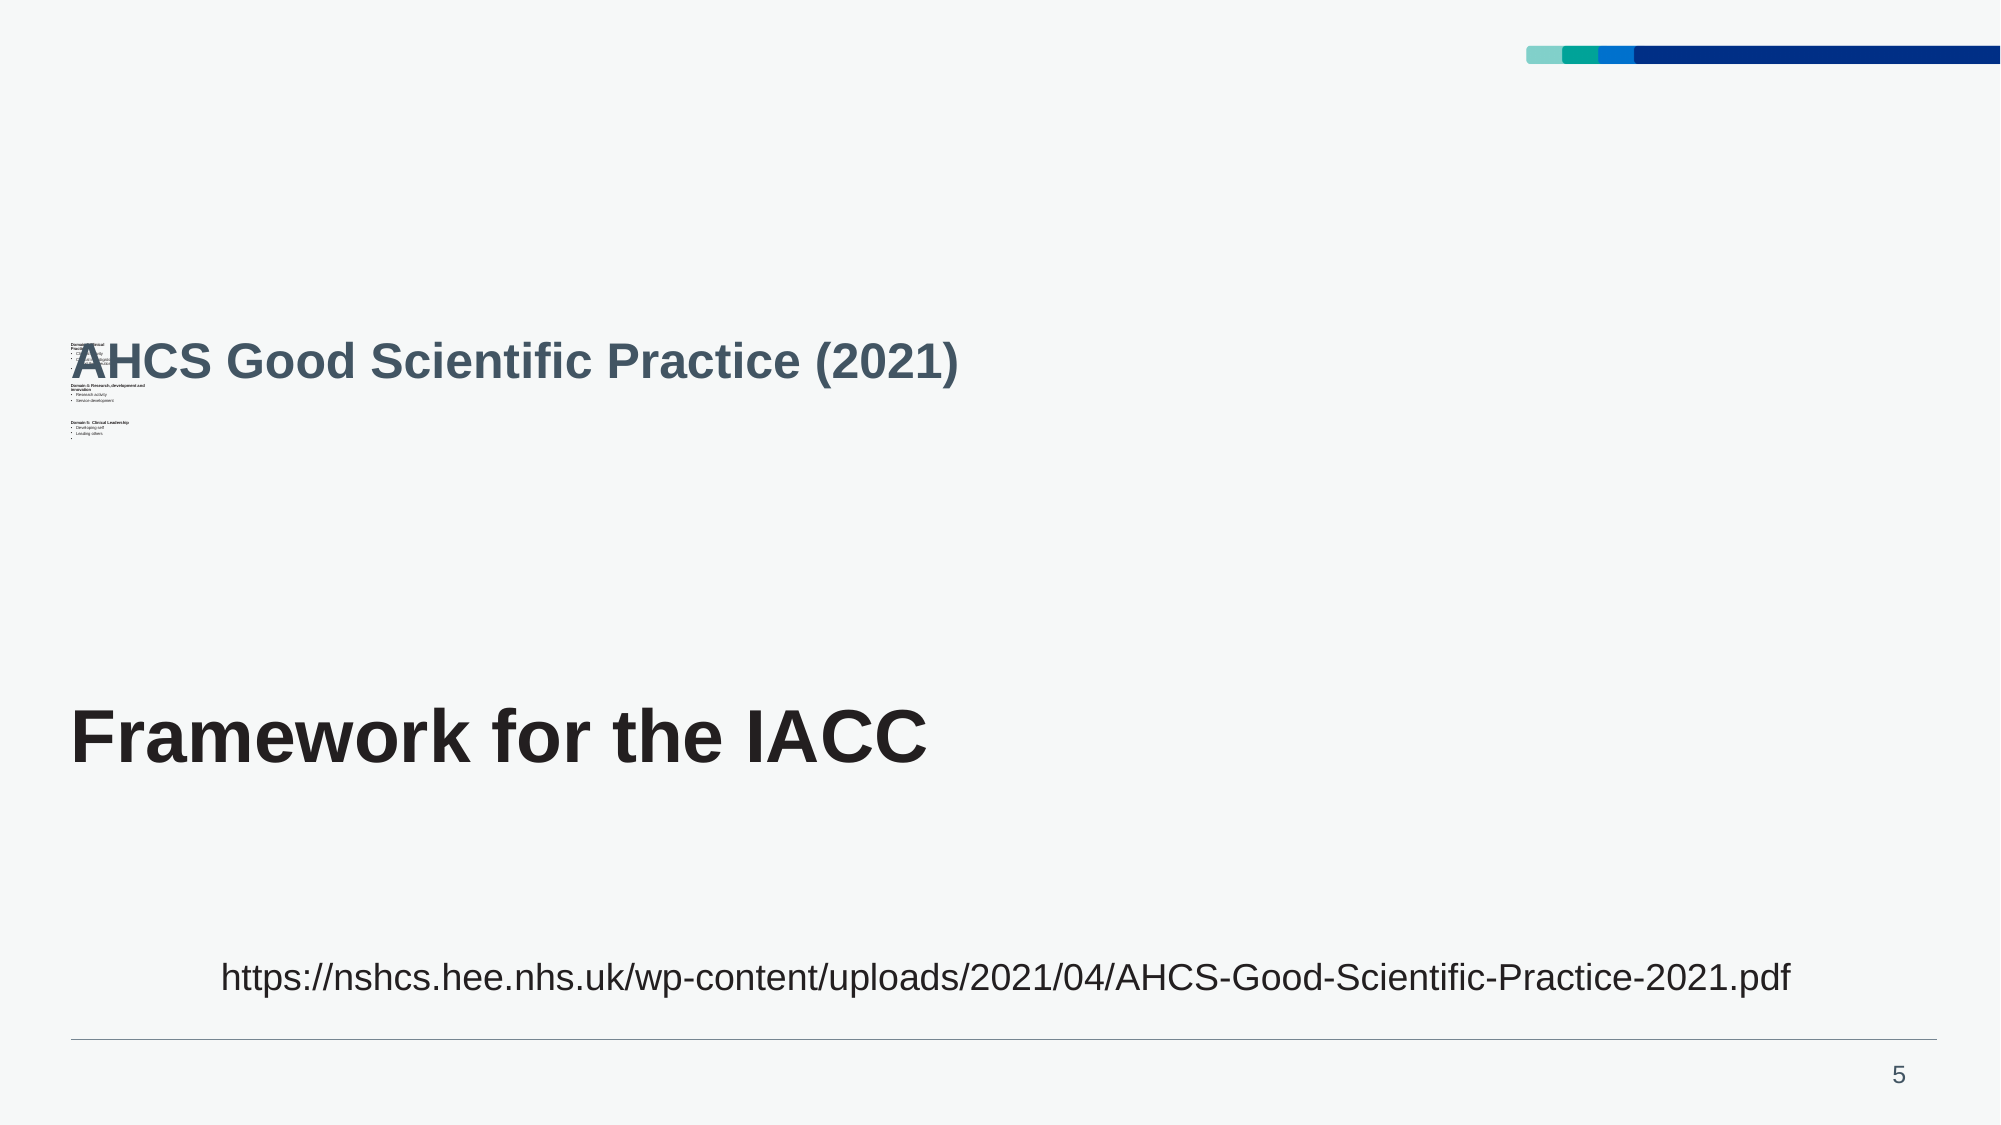

# Domain 3:Clinical Practice
Clinical activity
Clinical investigations
and therapeutics
Domain 4: Research, development and
innovation
Research activity
Service development
Domain 5: Clinical Leadership
Developing self
Leading others
AHCS Good Scientific Practice (2021)
Framework for the IACC
https://nshcs.hee.nhs.uk/wp-content/uploads/2021/04/AHCS-Good-Scientific-Practice-2021.pdf